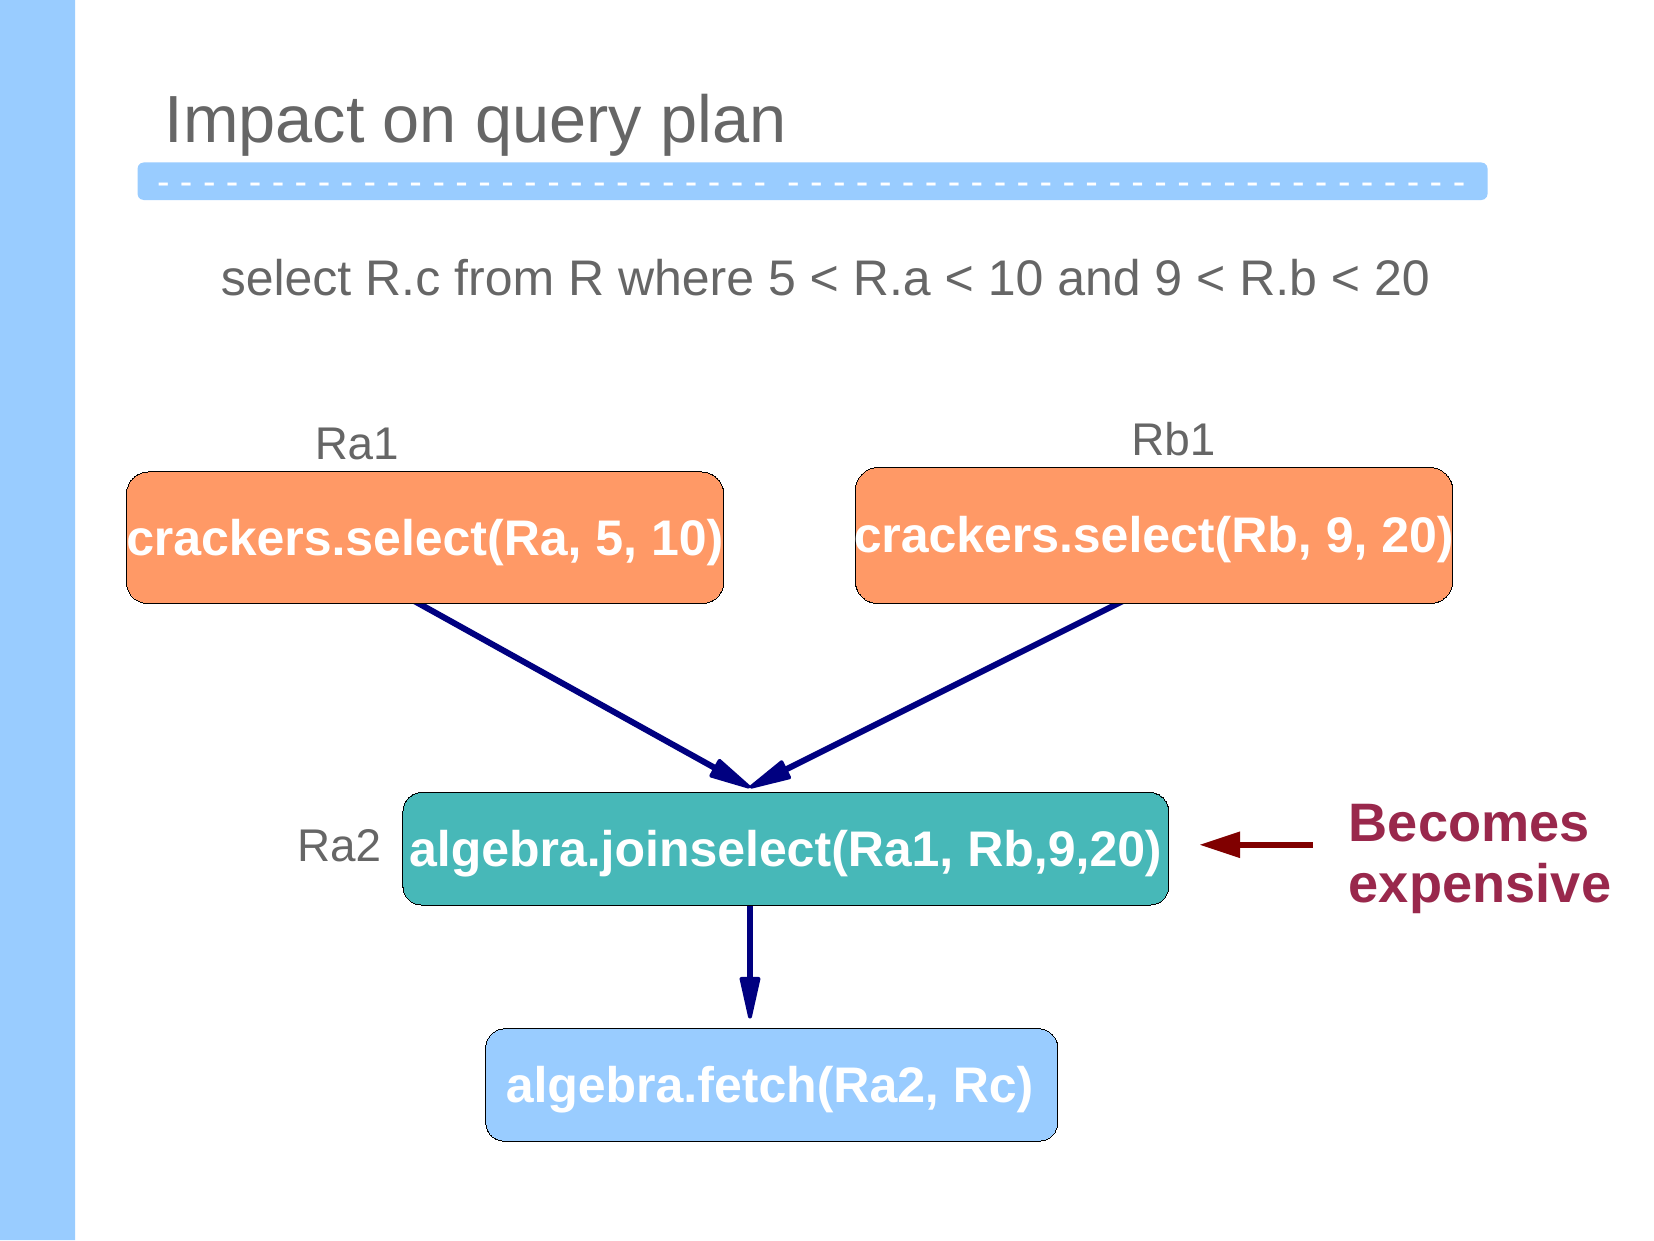

Impact on query plan
- - - - - - - - - - - - - - - - - - - - - - - - - - - - - - - - - - - - - - - - - - - - - - - - - - - - - - - - -
 select R.c from R where 5 < R.a < 10 and 9 < R.b < 20
Rb1
Ra1
crackers.select(Rb, 9, 20)
crackers.select(Ra, 5, 10)
algebra.select(Ra, 5, 10)
algebra.select(Rb, 9, 20)
Becomes expensive
algebra.OIDintersect(Ra1, Rb1)
algebra.joinselect(Ra1, Rb,9,20)
Ra2
algebra.fetch(Ra2, Rc)